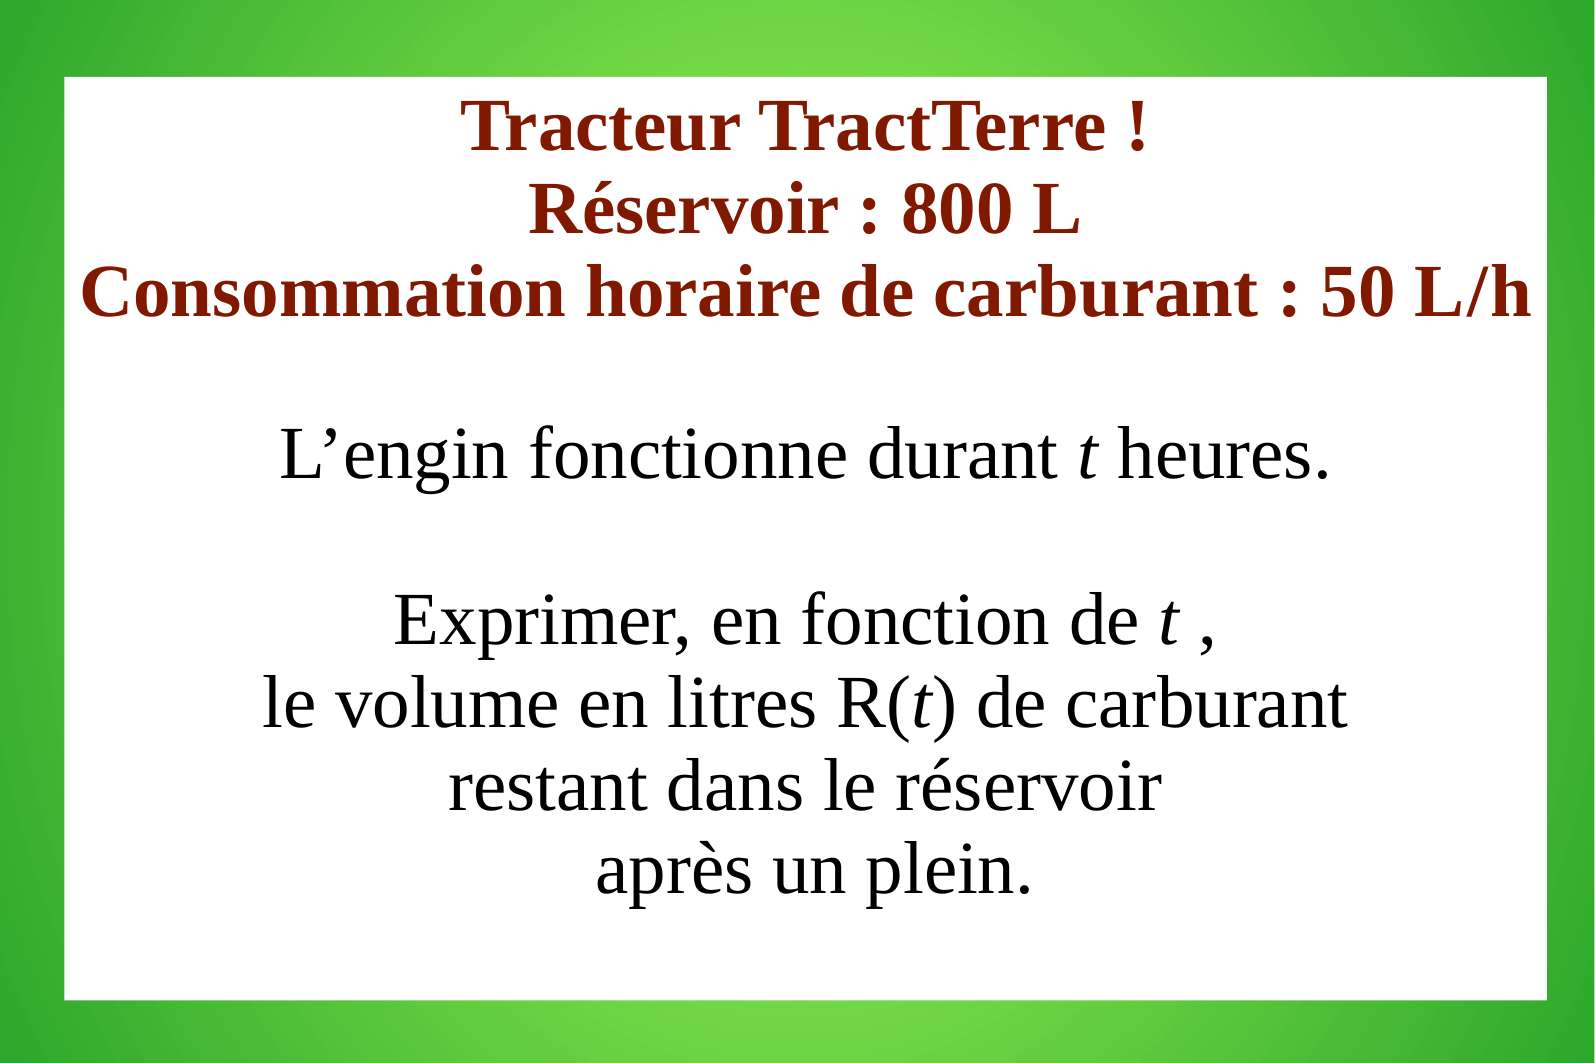

Tracteur TractTerre !
Réservoir : 800 L
Consommation horaire de carburant : 50 L / h
L’engin fonctionne durant t heures.
Exprimer, en fonction de t ,
 le volume en litres R(t) de carburant
restant dans le réservoir
 après un plein.